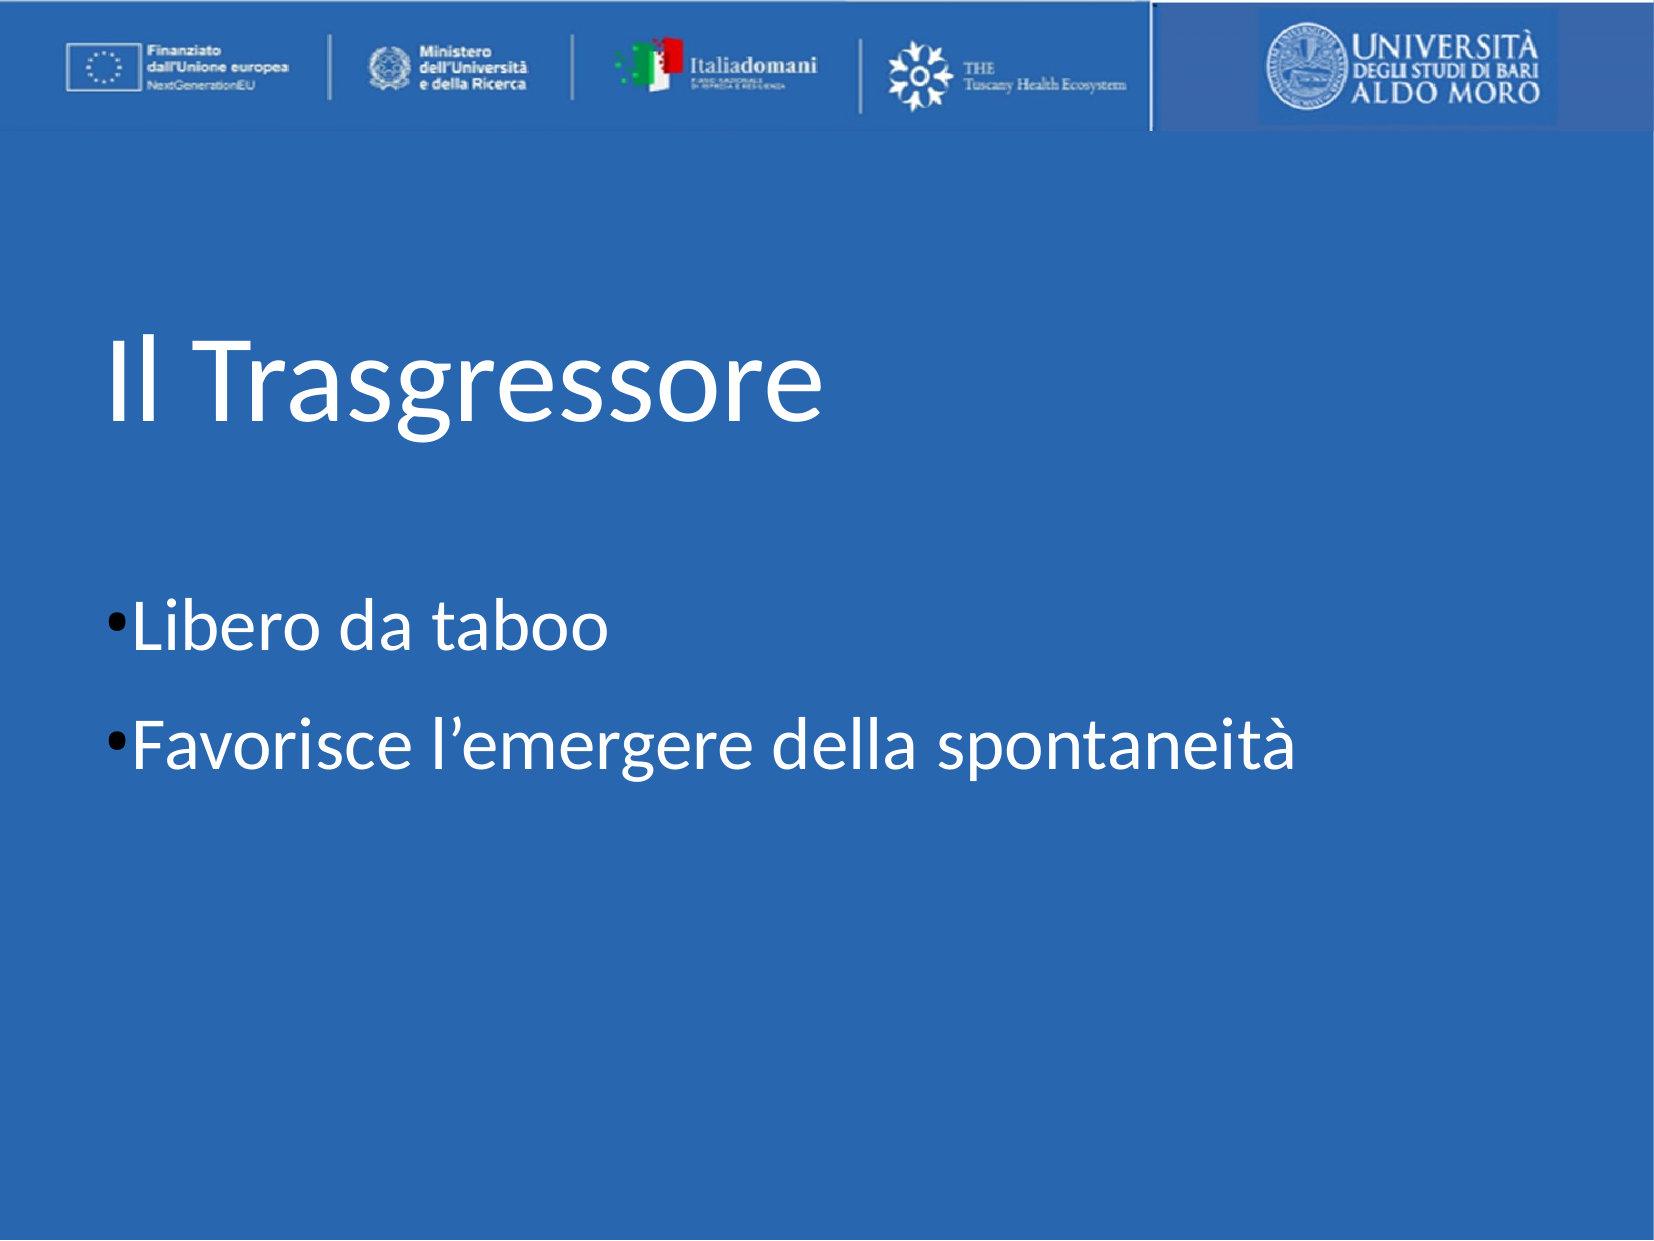

Il Trasgressore
Libero da taboo
Favorisce l’emergere della spontaneità